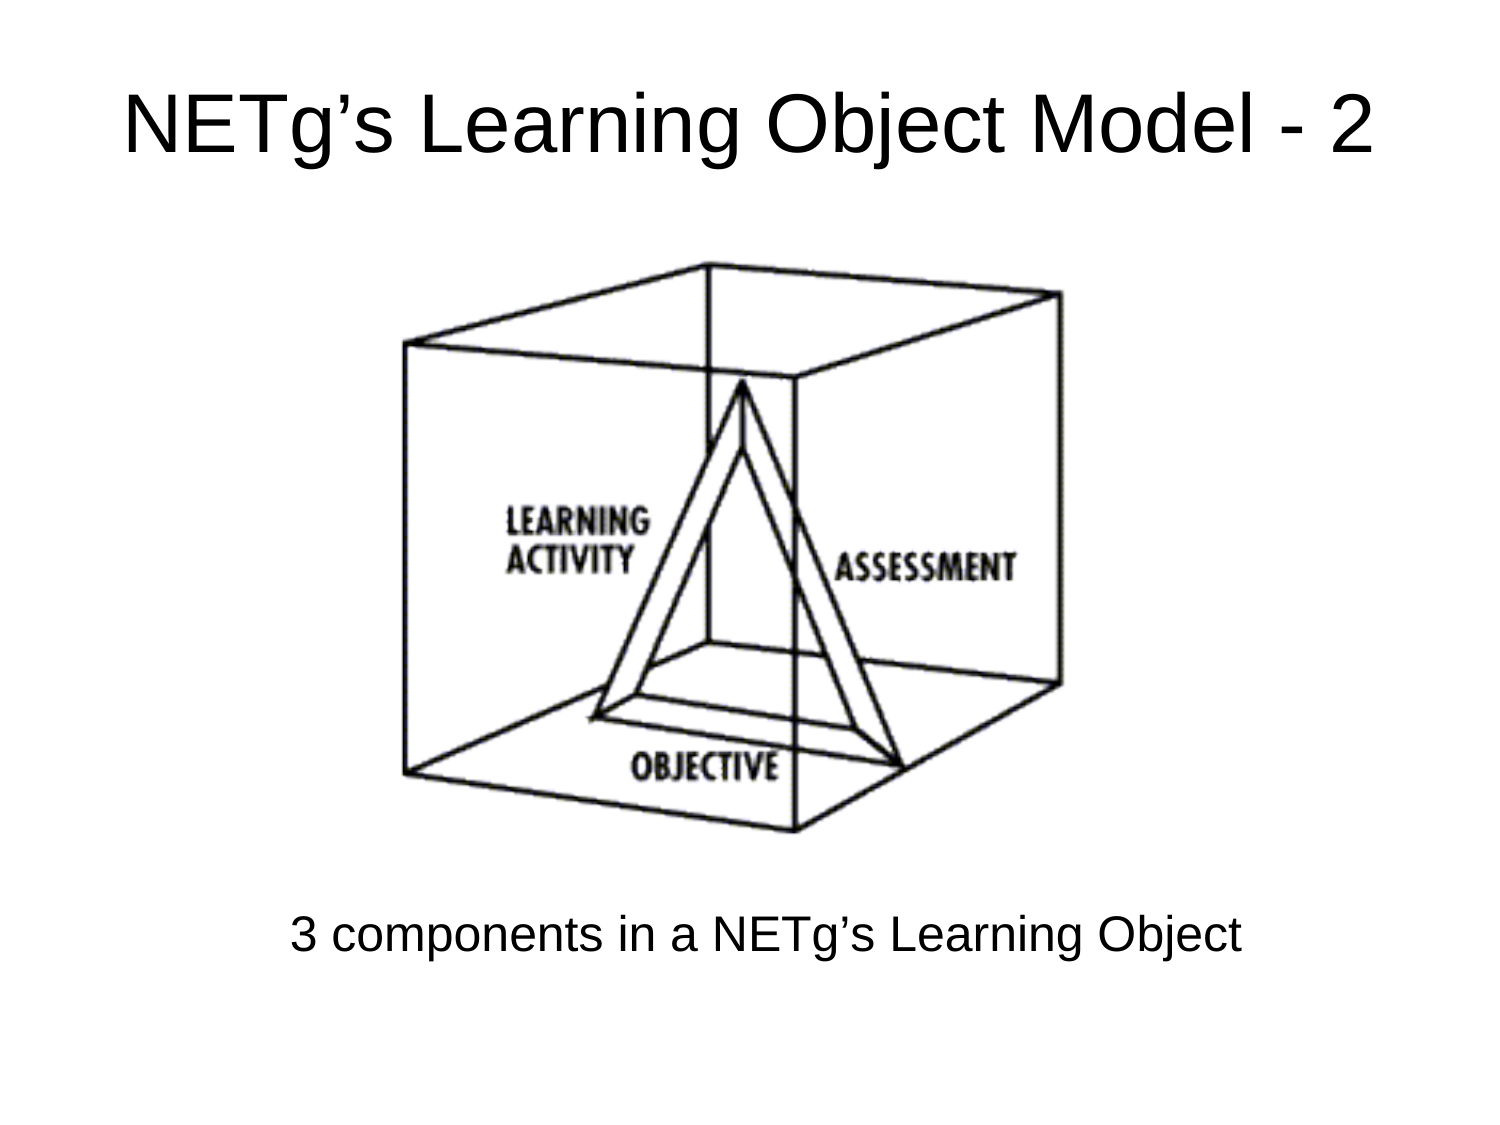

# NETg’s Learning Object Model - 2
3 components in a NETg’s Learning Object